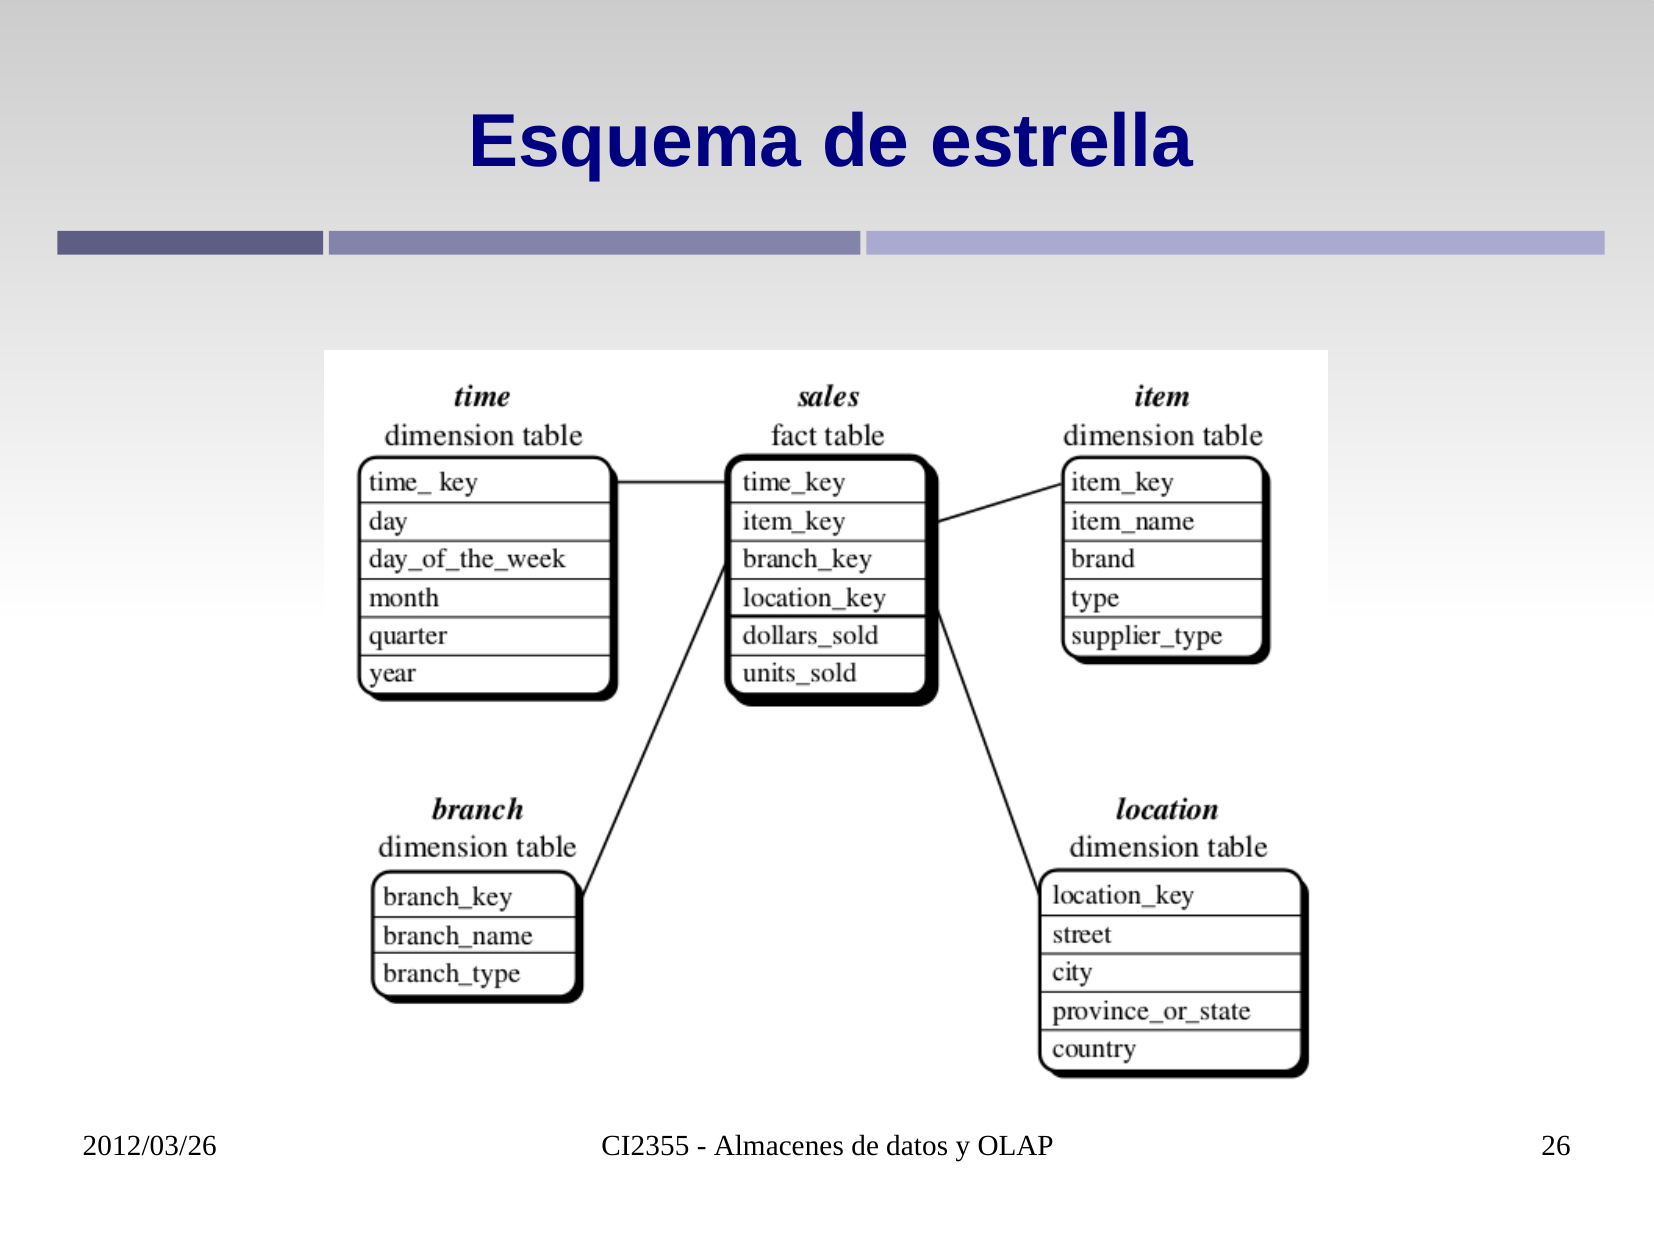

# Esquema de estrella
2012/03/26
CI2355 - Almacenes de datos y OLAP
26